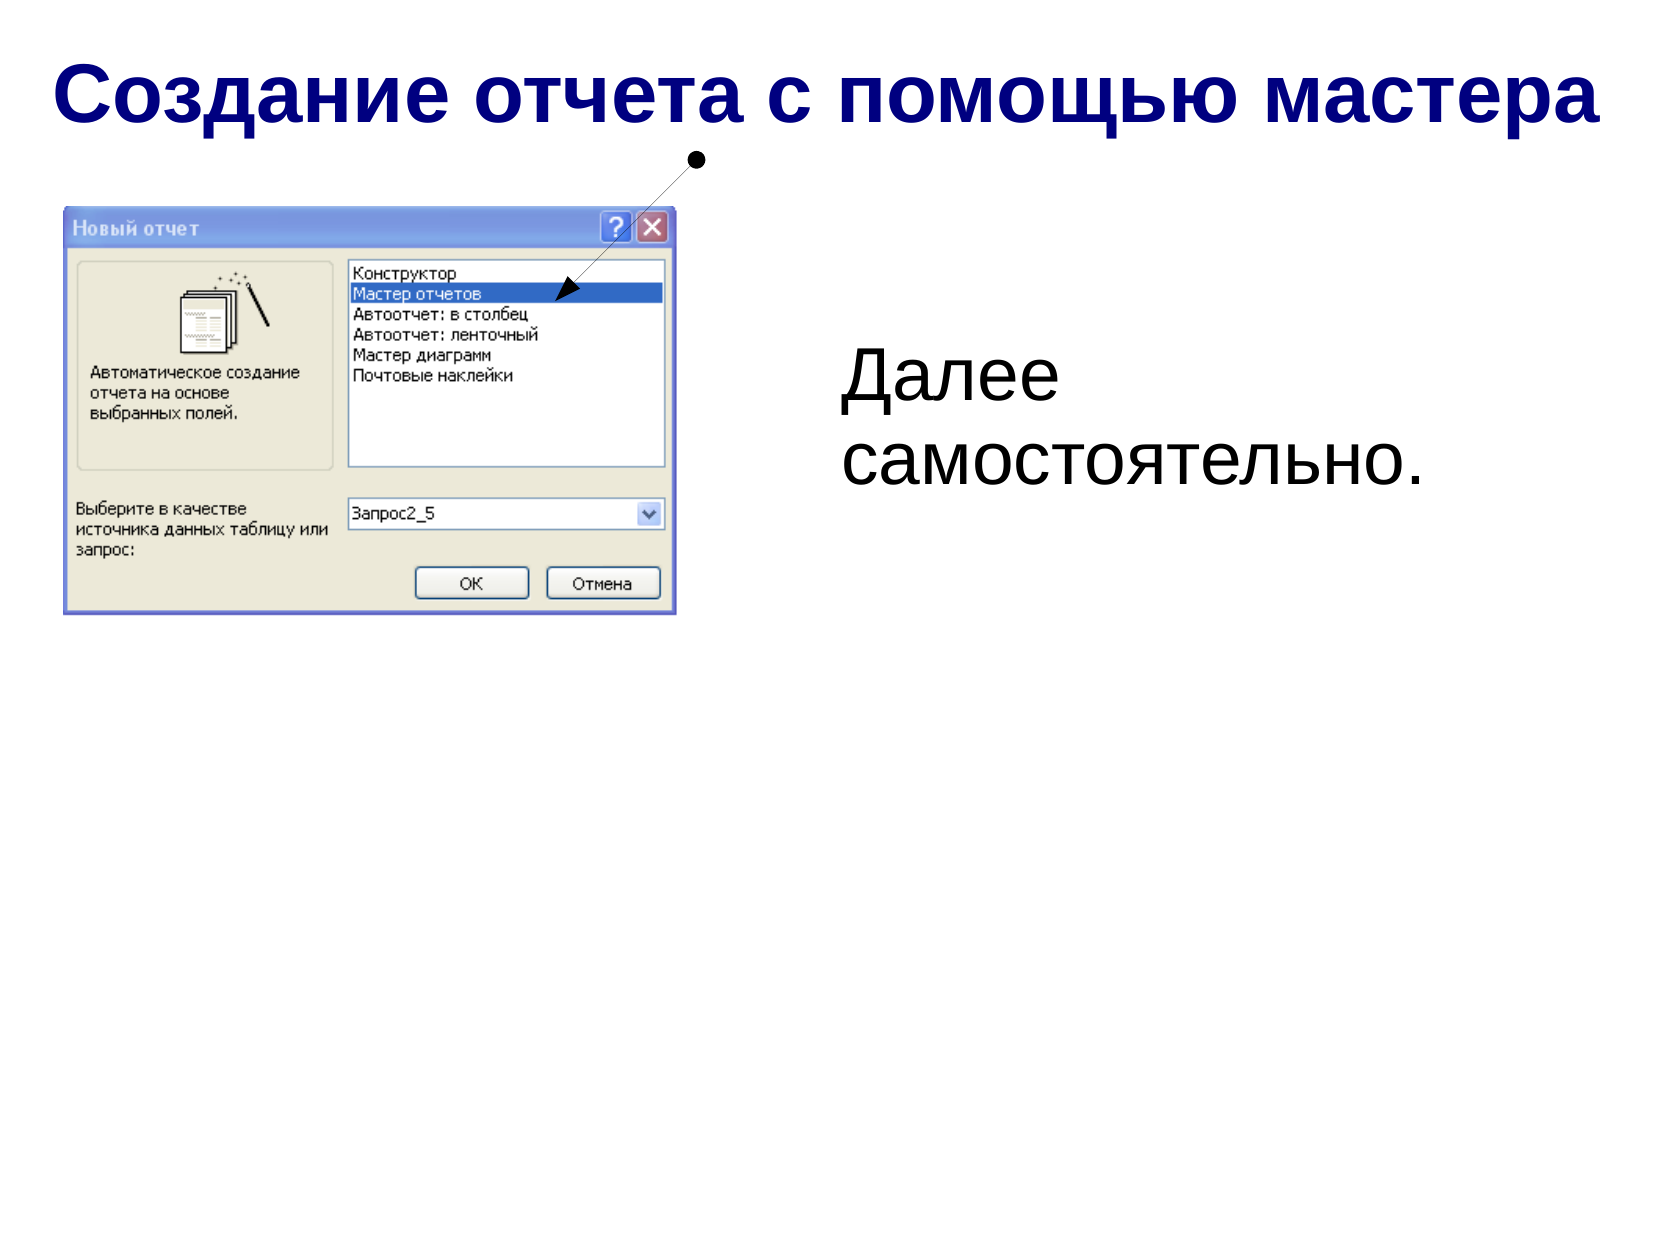

Создание отчета с помощью мастера
Далее самостоятельно.